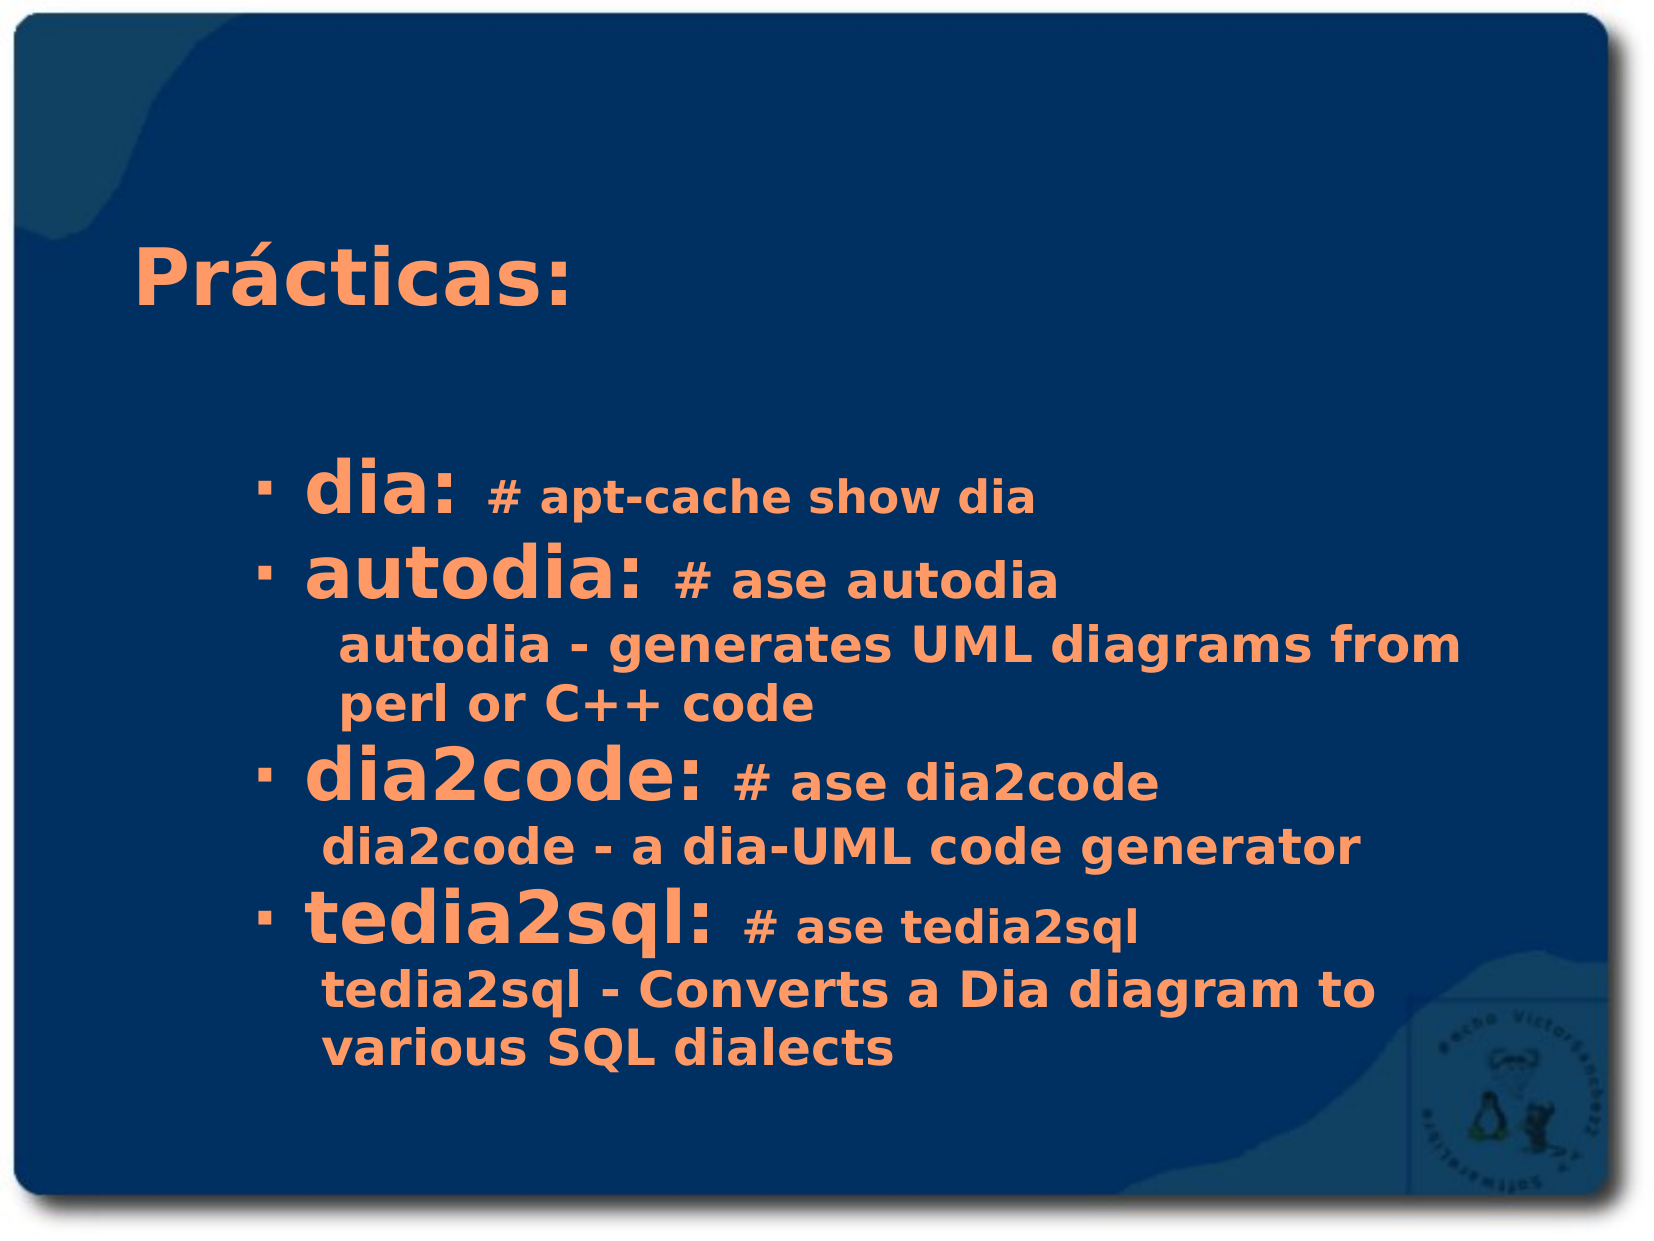

Prácticas:
#
· dia: # apt-cache show dia
· autodia: # ase autodia
 autodia - generates UML diagrams from perl or C++ code
· dia2code: # ase dia2code
 dia2code - a dia-UML code generator
· tedia2sql: # ase tedia2sql
 tedia2sql - Converts a Dia diagram to
 various SQL dialects